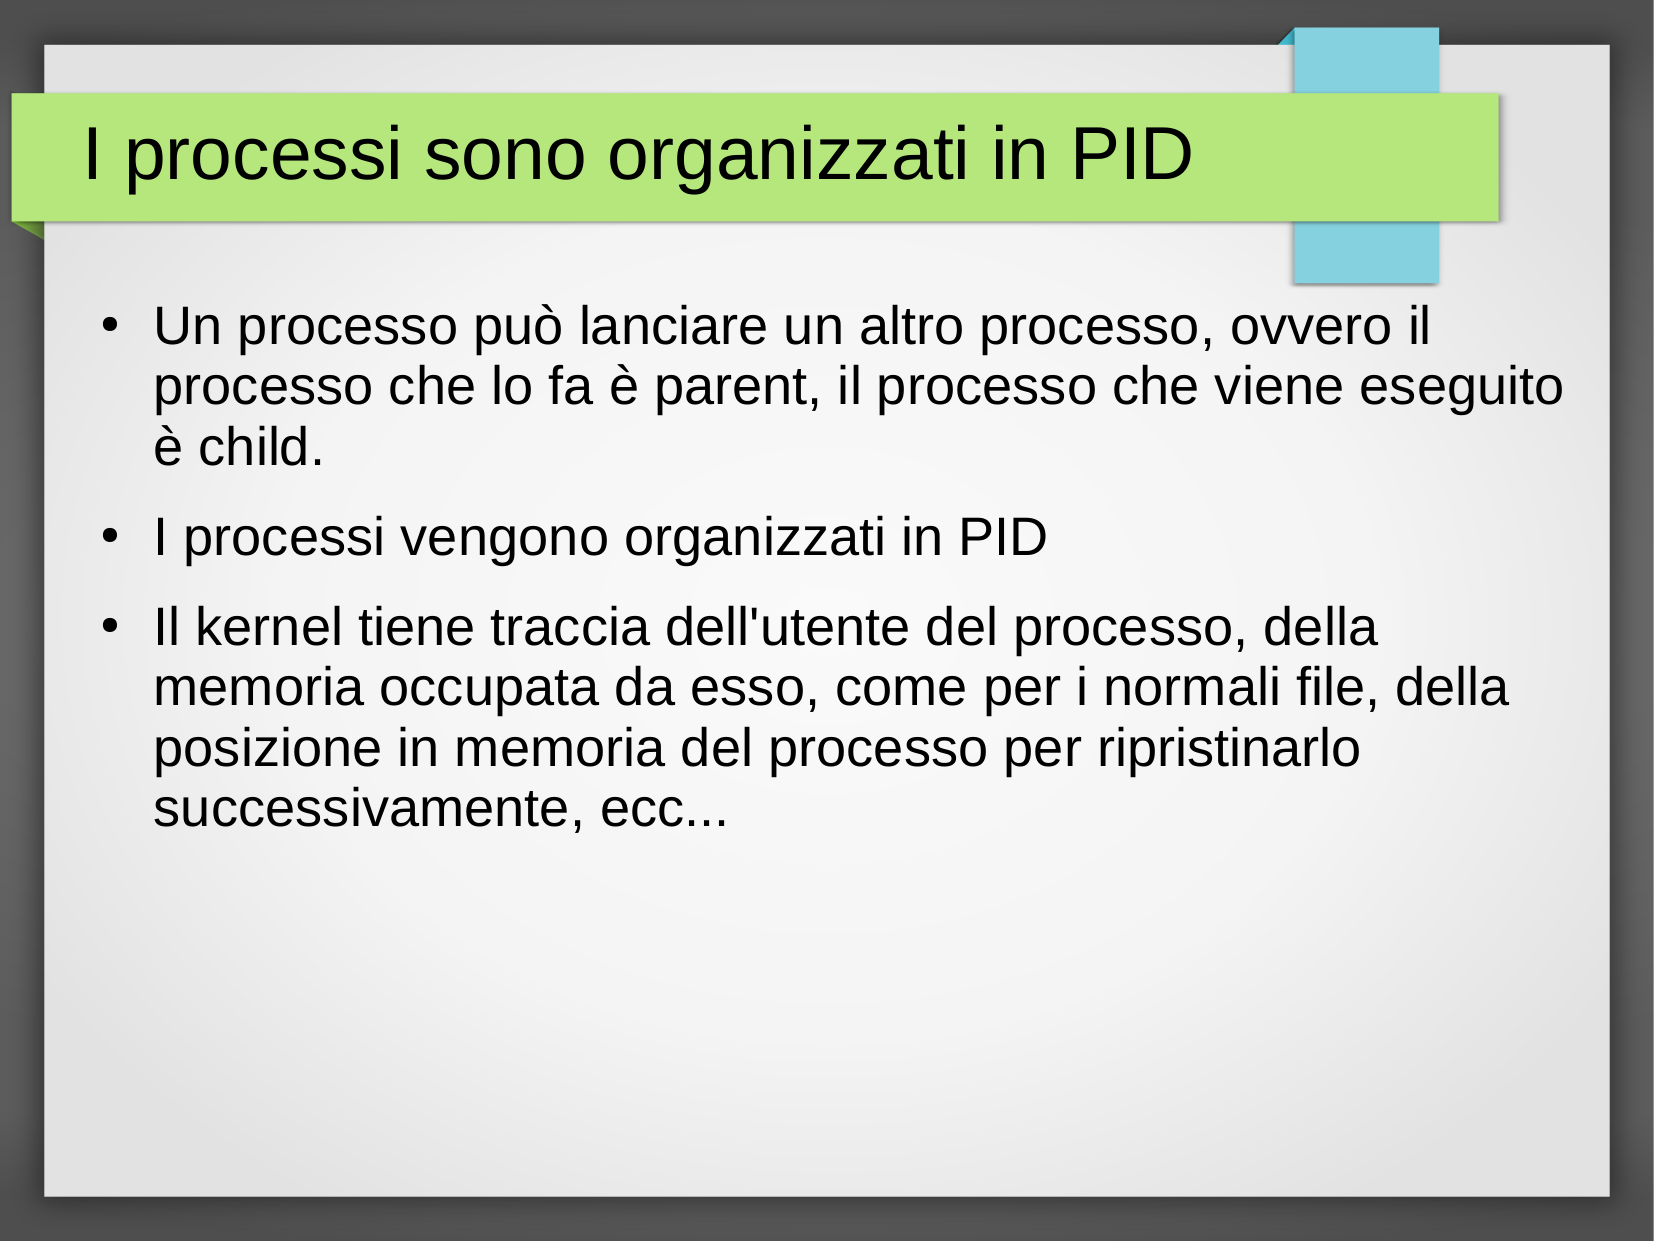

# I processi sono organizzati in PID
Un processo può lanciare un altro processo, ovvero il processo che lo fa è parent, il processo che viene eseguito è child.
I processi vengono organizzati in PID
Il kernel tiene traccia dell'utente del processo, della memoria occupata da esso, come per i normali file, della posizione in memoria del processo per ripristinarlo successivamente, ecc...